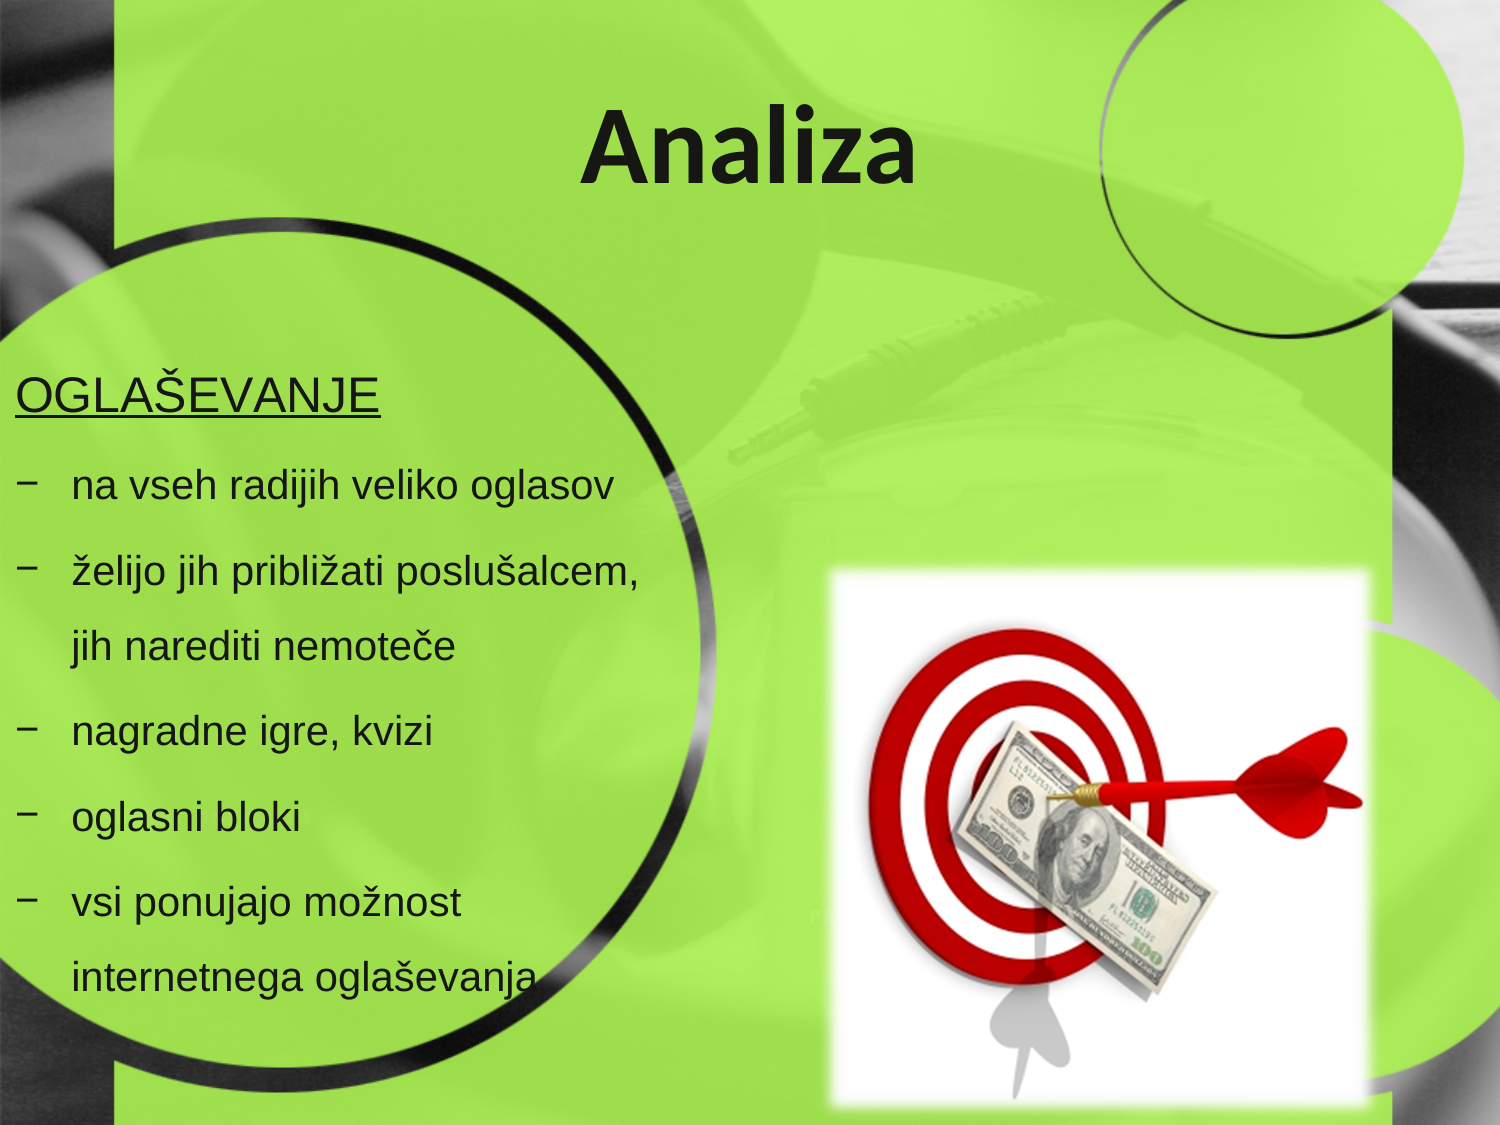

# Analiza
OGLAŠEVANJE
na vseh radijih veliko oglasov
želijo jih približati poslušalcem, jih narediti nemoteče
nagradne igre, kvizi
oglasni bloki
vsi ponujajo možnost internetnega oglaševanja